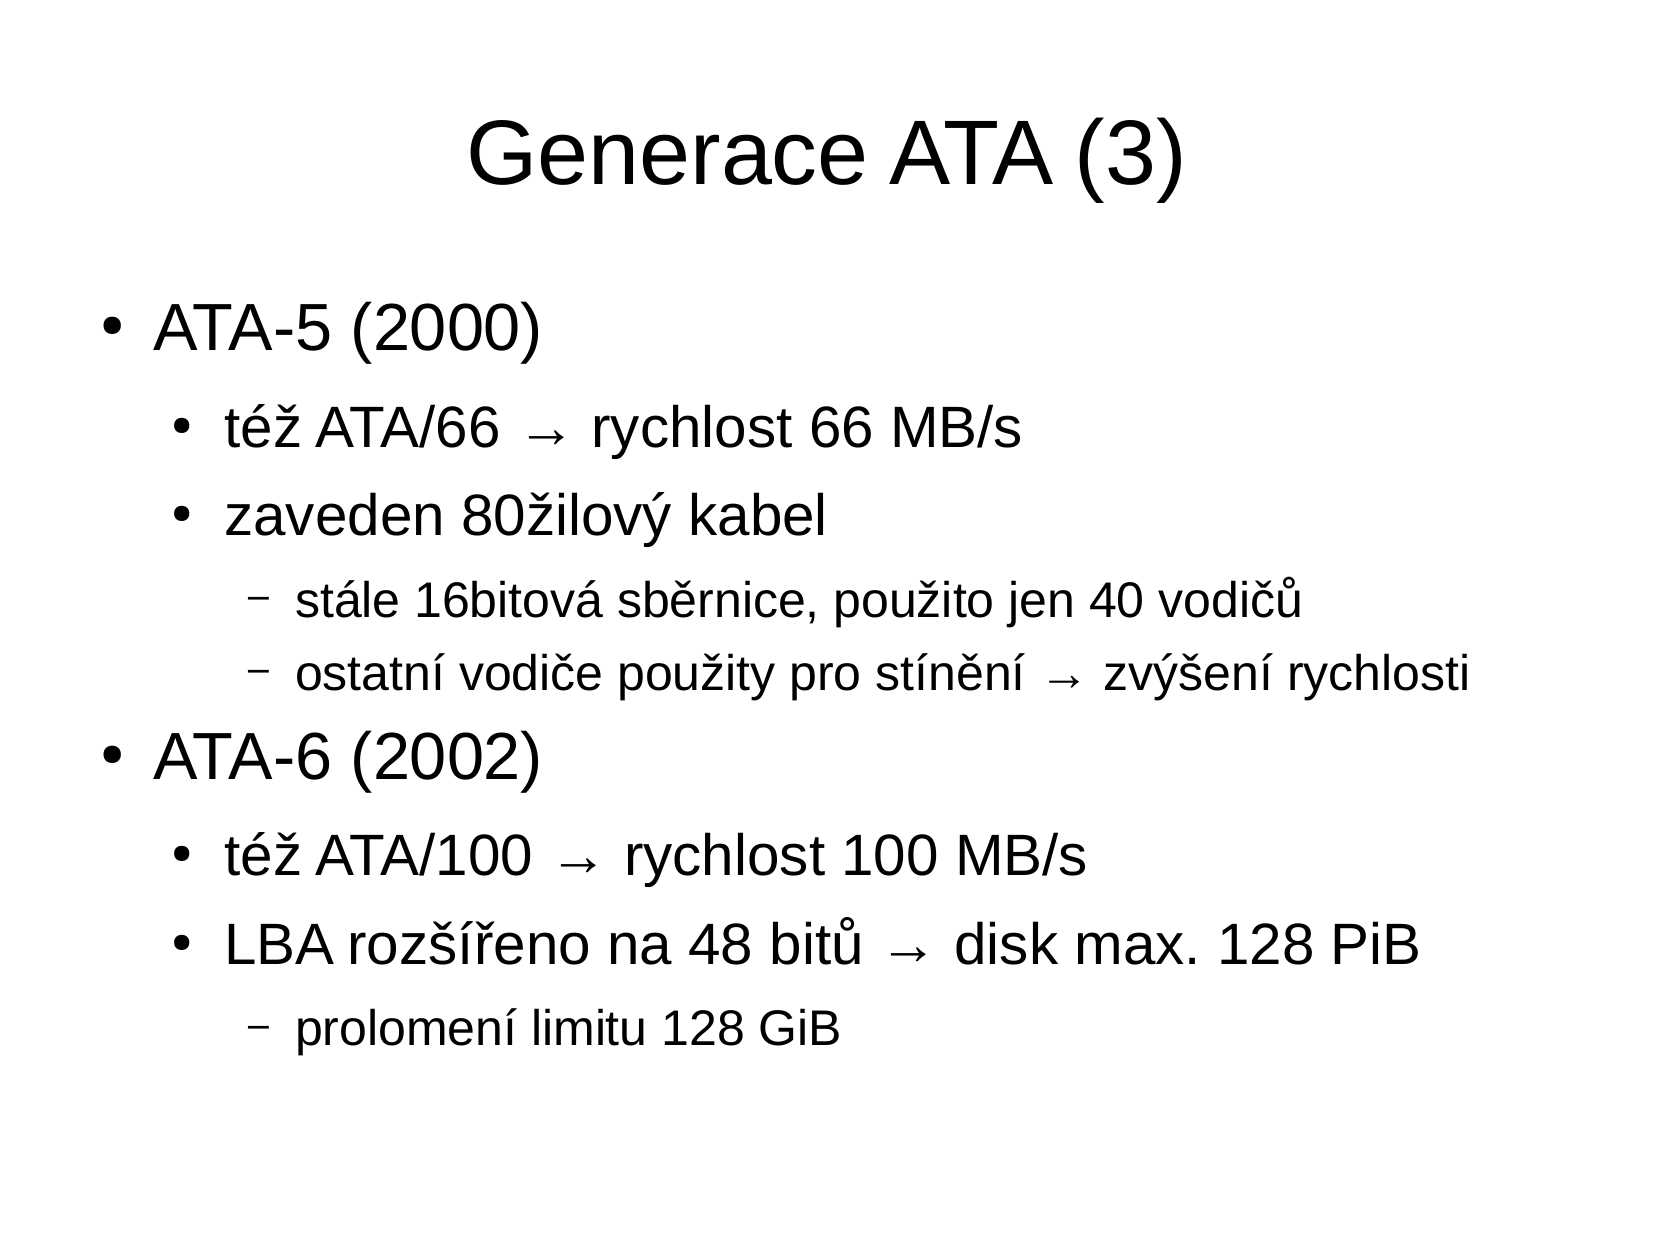

# Generace ATA (3)
ATA-5 (2000)
též ATA/66 → rychlost 66 MB/s
zaveden 80žilový kabel
stále 16bitová sběrnice, použito jen 40 vodičů
ostatní vodiče použity pro stínění → zvýšení rychlosti
ATA-6 (2002)
též ATA/100 → rychlost 100 MB/s
LBA rozšířeno na 48 bitů → disk max. 128 PiB
prolomení limitu 128 GiB